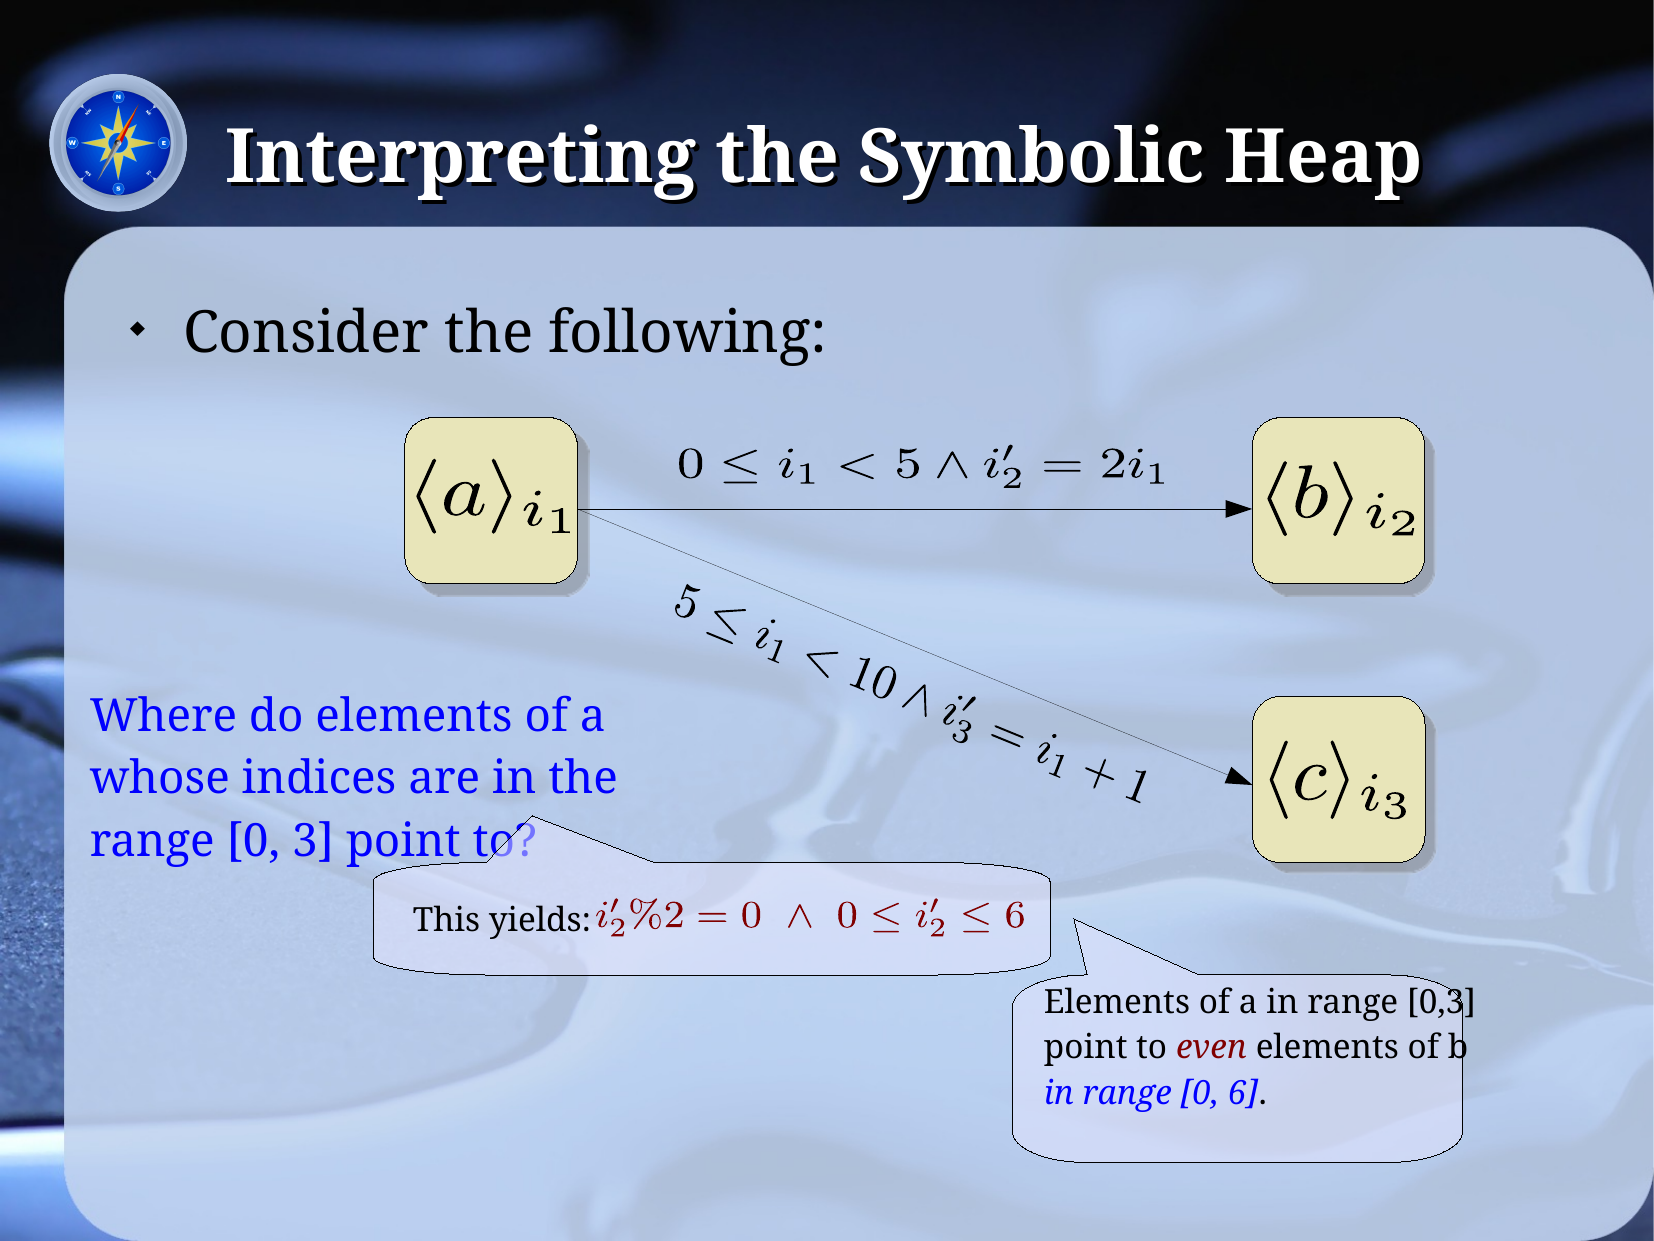

# Interpreting the Symbolic Heap
Consider the following:
Where do elements of a
whose indices are in the range [0, 3] point to?
This yields:
Elements of a in range [0,3]
point to even elements of b
in range [0, 6].